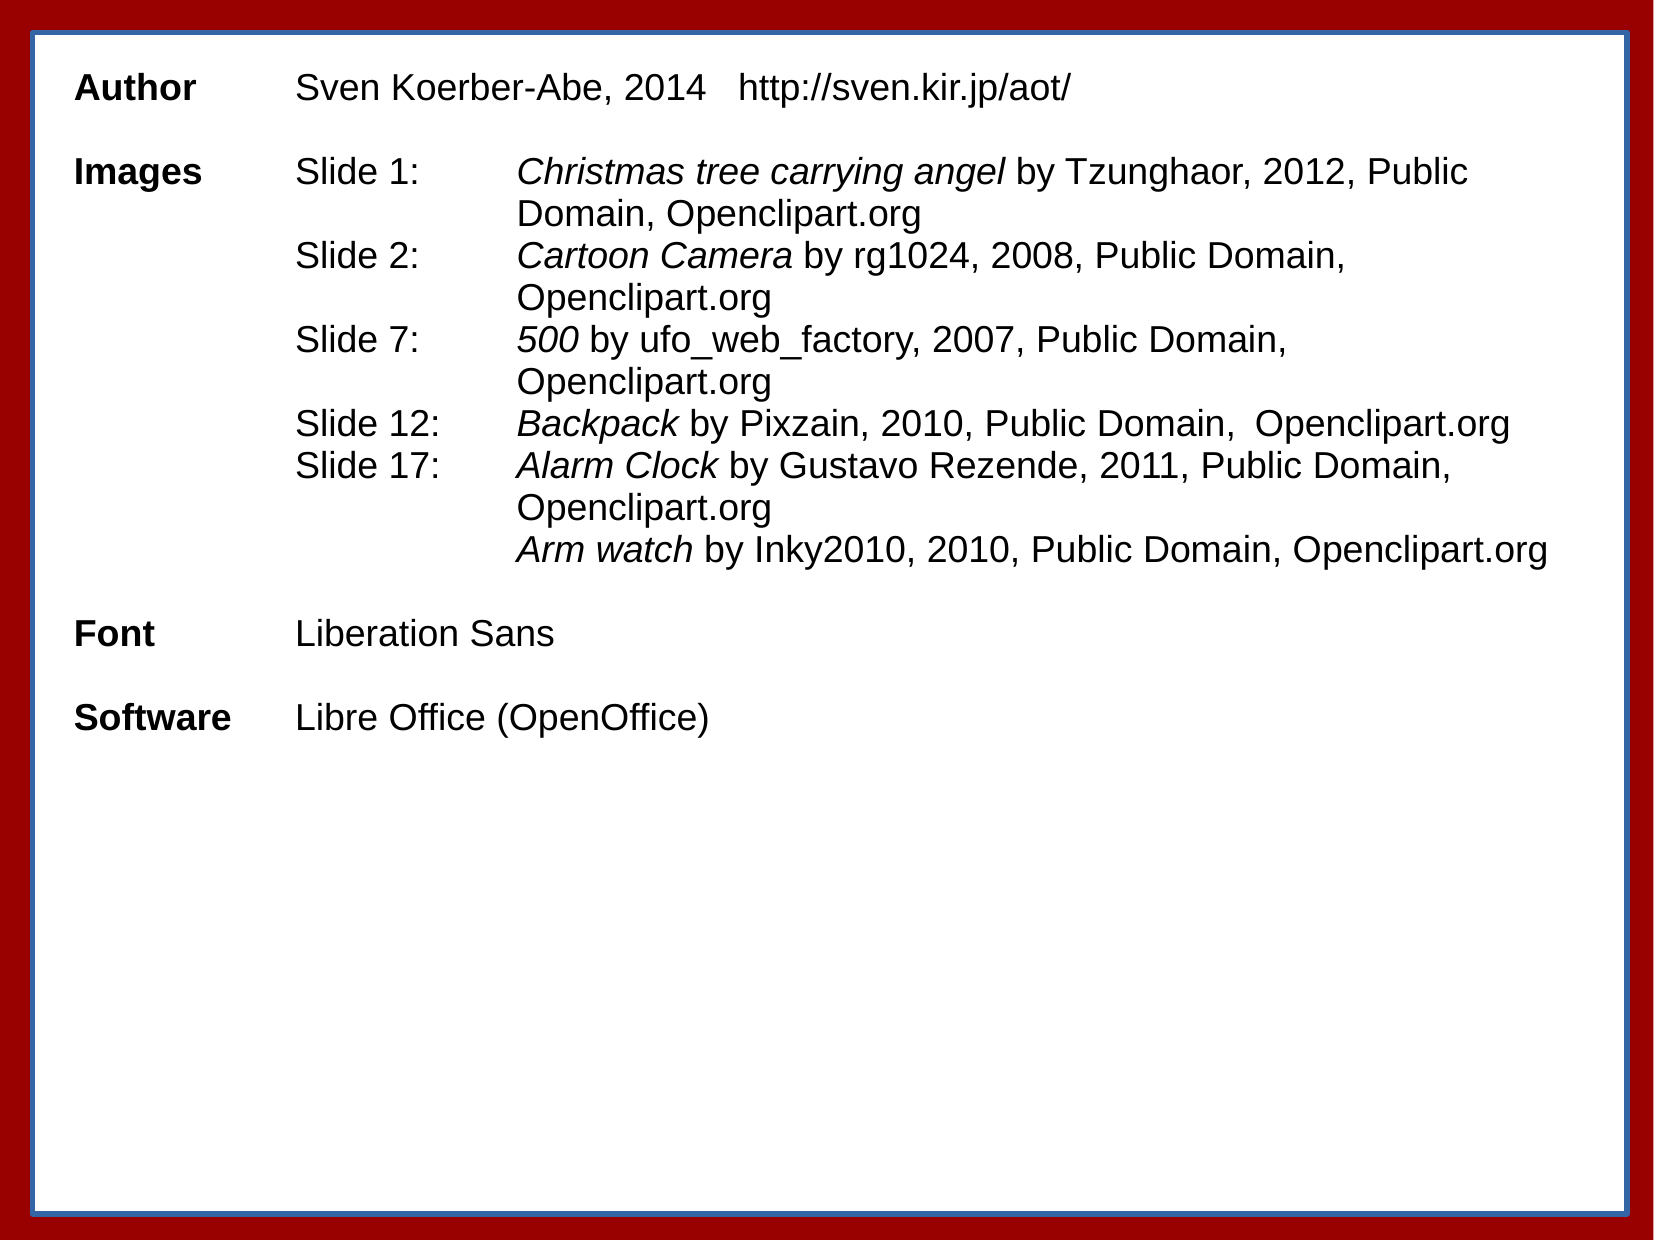

Author		Sven Koerber-Abe, 2014	http://sven.kir.jp/aot/
Images		Slide 1:		Christmas tree carrying angel by Tzunghaor, 2012, Public 							Domain, Openclipart.org
			Slide 2:		Cartoon Camera by rg1024, 2008, Public Domain, 									Openclipart.org
			Slide 7:		500 by ufo_web_factory, 2007, Public Domain, 										Openclipart.org
			Slide 12:		Backpack by Pixzain, 2010, Public Domain, 	Openclipart.org
			Slide 17:		Alarm Clock by Gustavo Rezende, 2011, Public Domain, 								Openclipart.org
						Arm watch by Inky2010, 2010, Public Domain, Openclipart.org
Font		Liberation Sans
Software	Libre Office (OpenOffice)